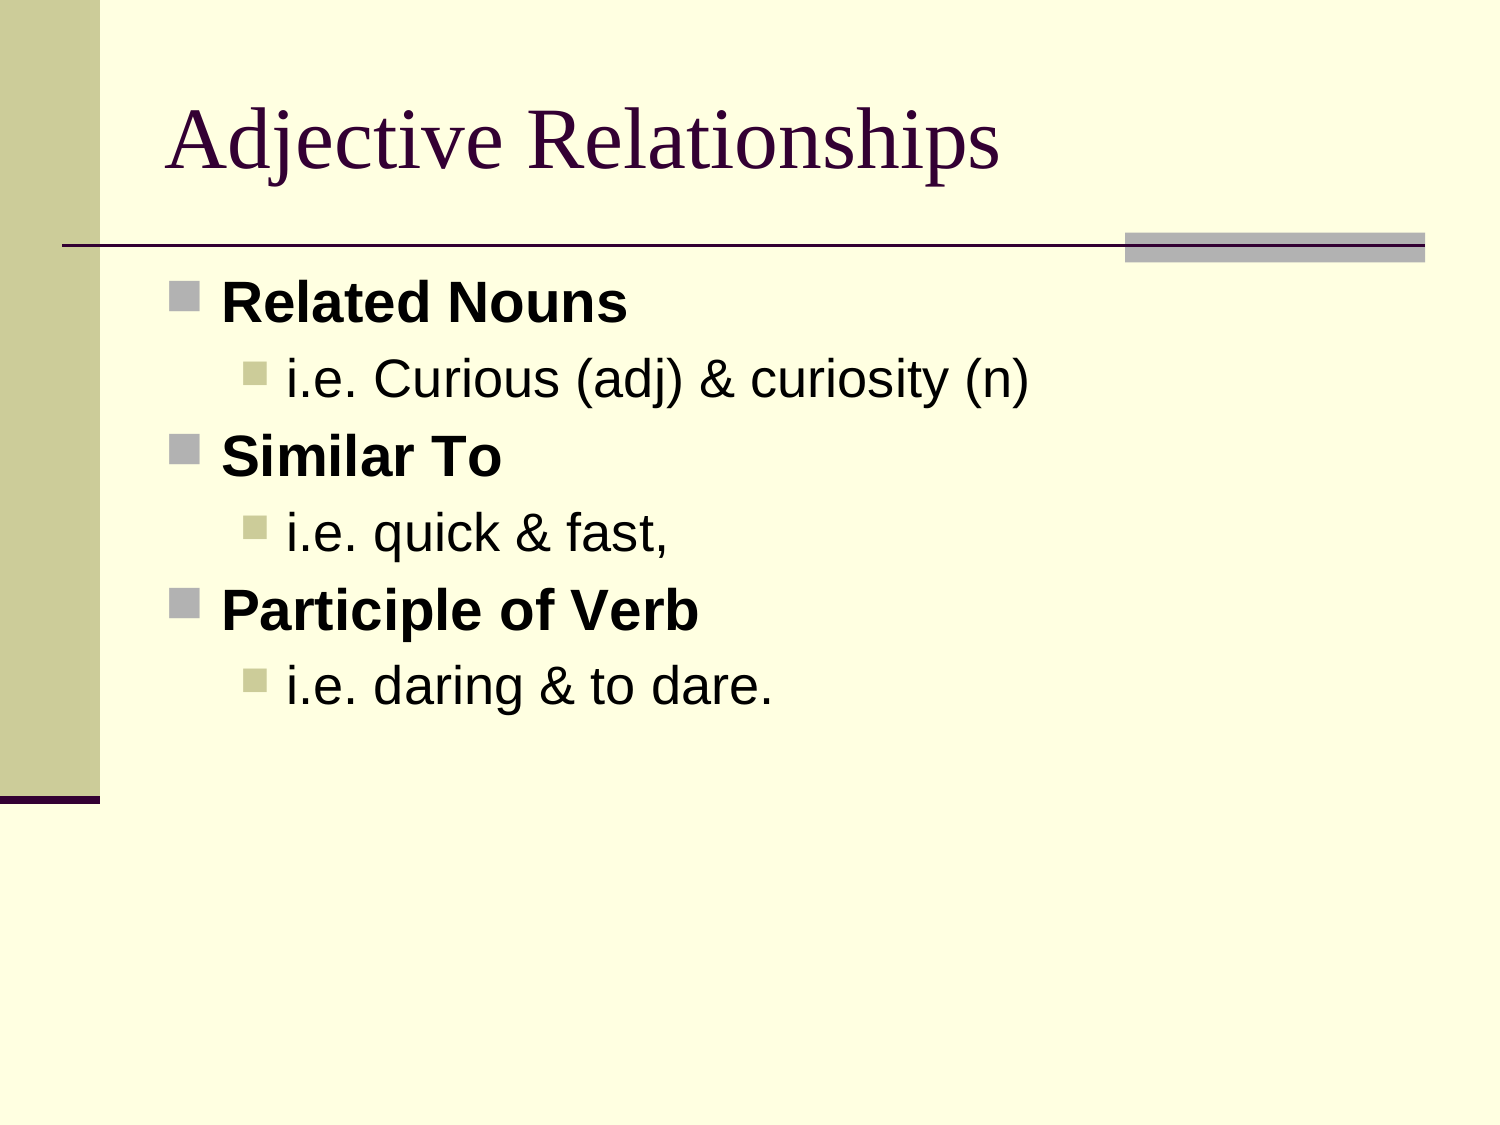

# Adjective Relationships
Related Nouns
i.e. Curious (adj) & curiosity (n)
Similar To
i.e. quick & fast,
Participle of Verb
i.e. daring & to dare.